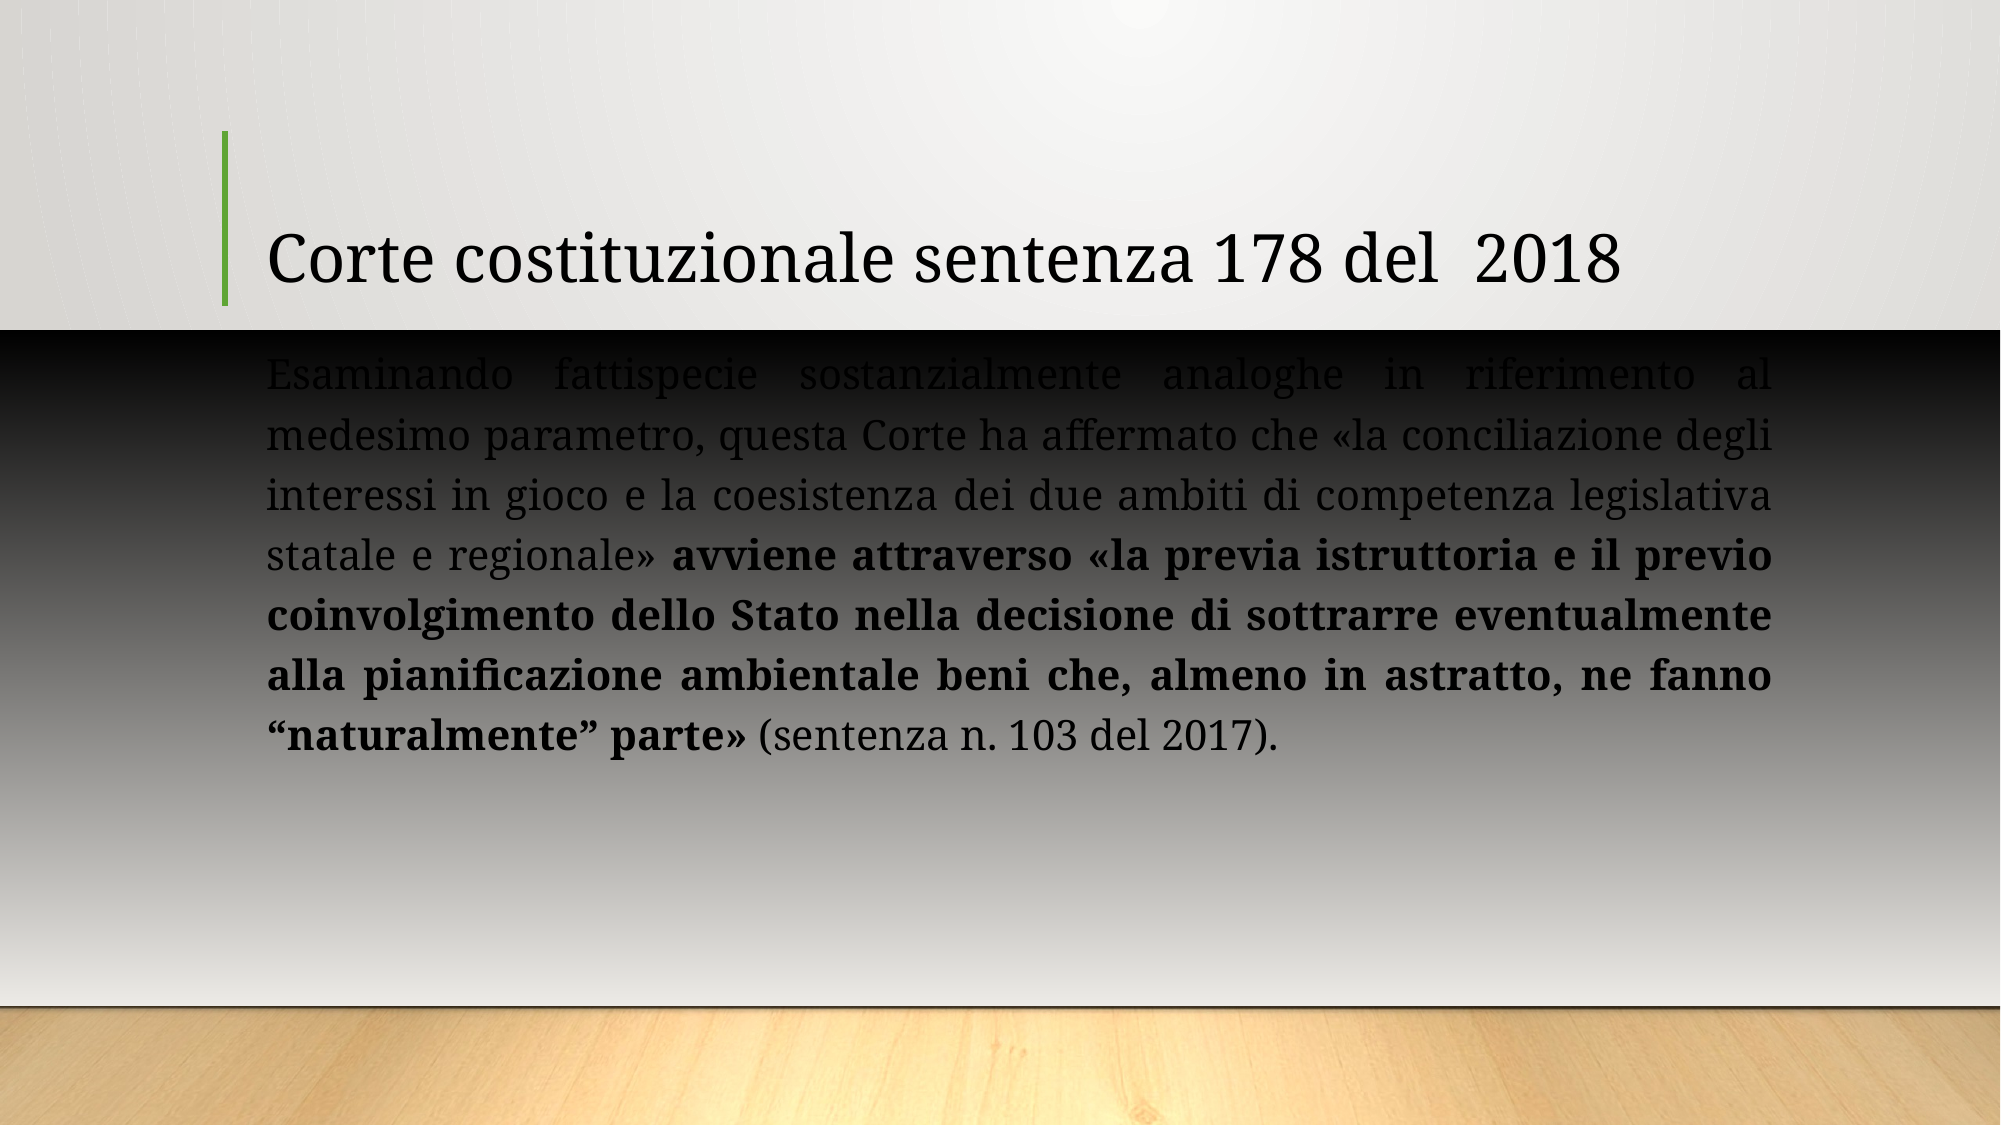

# Corte costituzionale sentenza 178 del 2018
Esaminando fattispecie sostanzialmente analoghe in riferimento al medesimo parametro, questa Corte ha affermato che «la conciliazione degli interessi in gioco e la coesistenza dei due ambiti di competenza legislativa statale e regionale» avviene attraverso «la previa istruttoria e il previo coinvolgimento dello Stato nella decisione di sottrarre eventualmente alla pianificazione ambientale beni che, almeno in astratto, ne fanno “naturalmente” parte» (sentenza n. 103 del 2017).